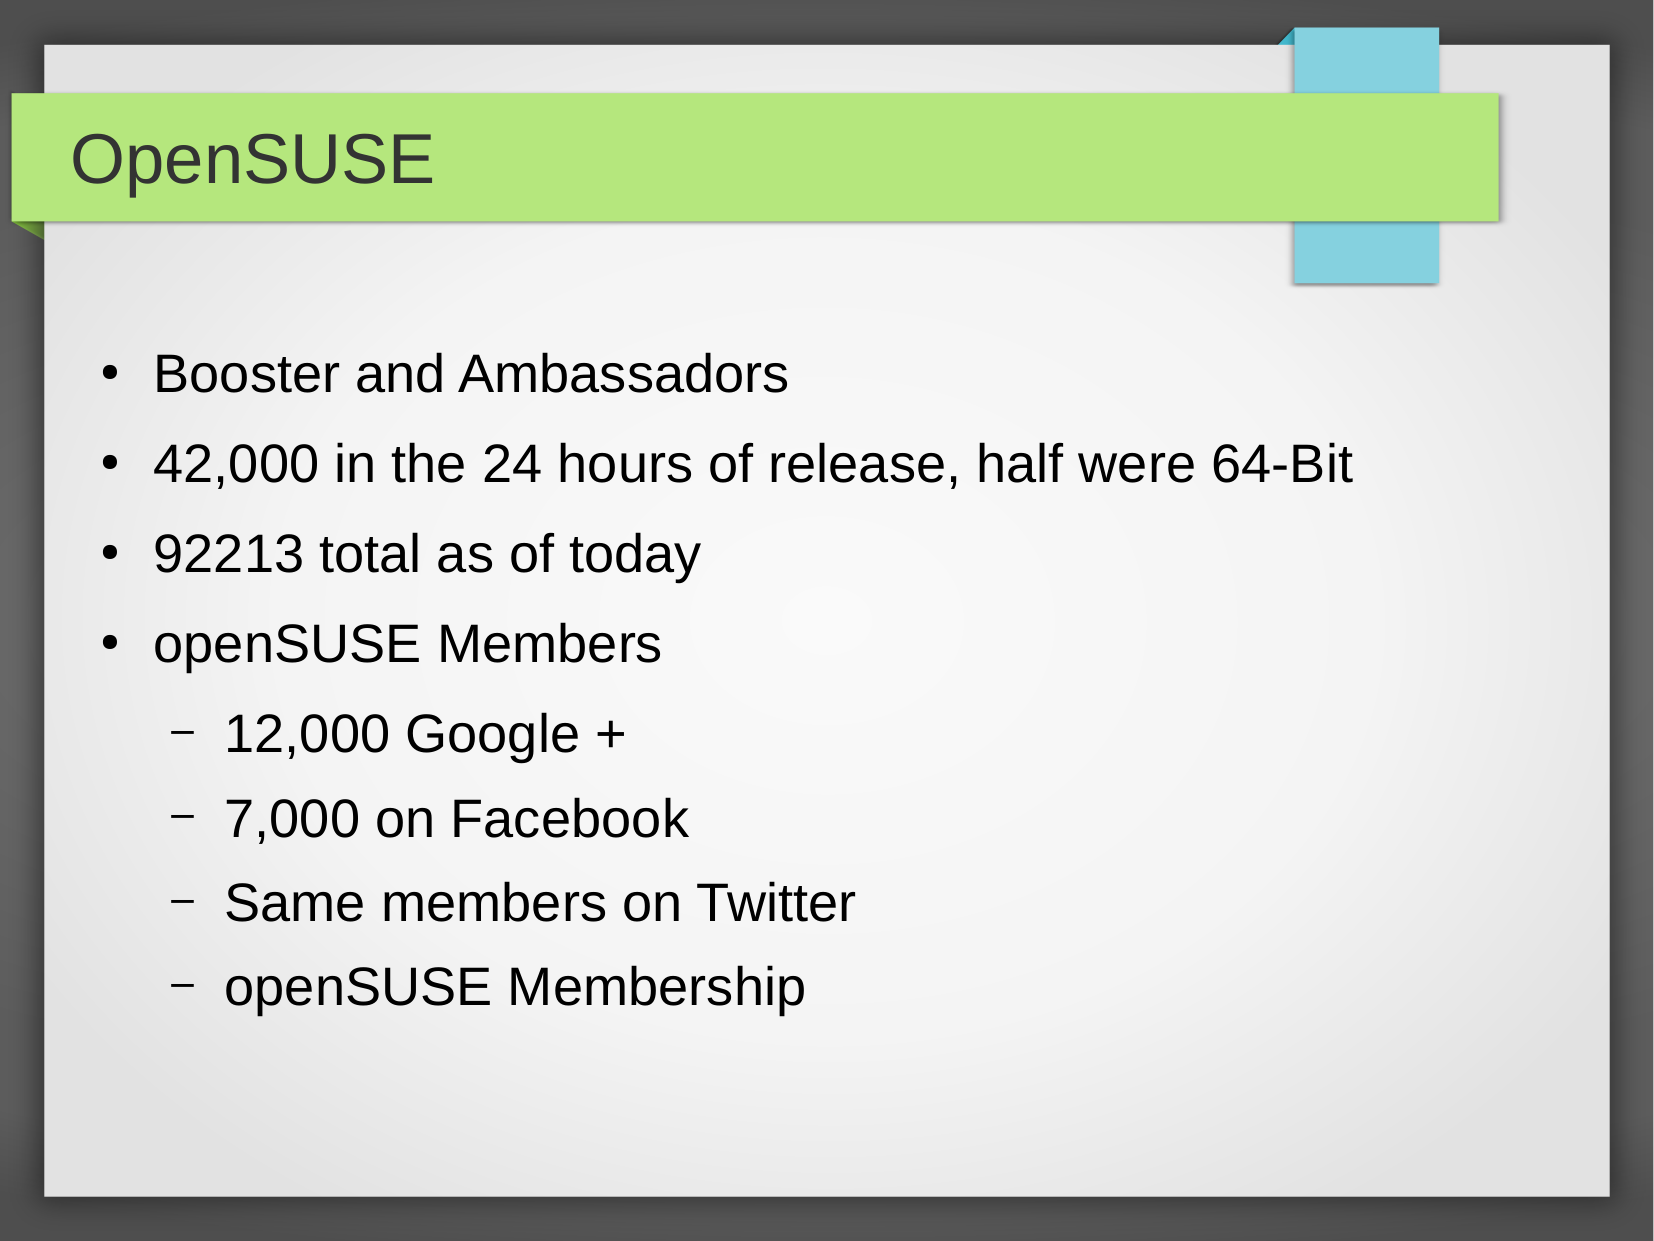

# OpenSUSE
Booster and Ambassadors
42,000 in the 24 hours of release, half were 64-Bit
92213 total as of today
openSUSE Members
12,000 Google +
7,000 on Facebook
Same members on Twitter
openSUSE Membership